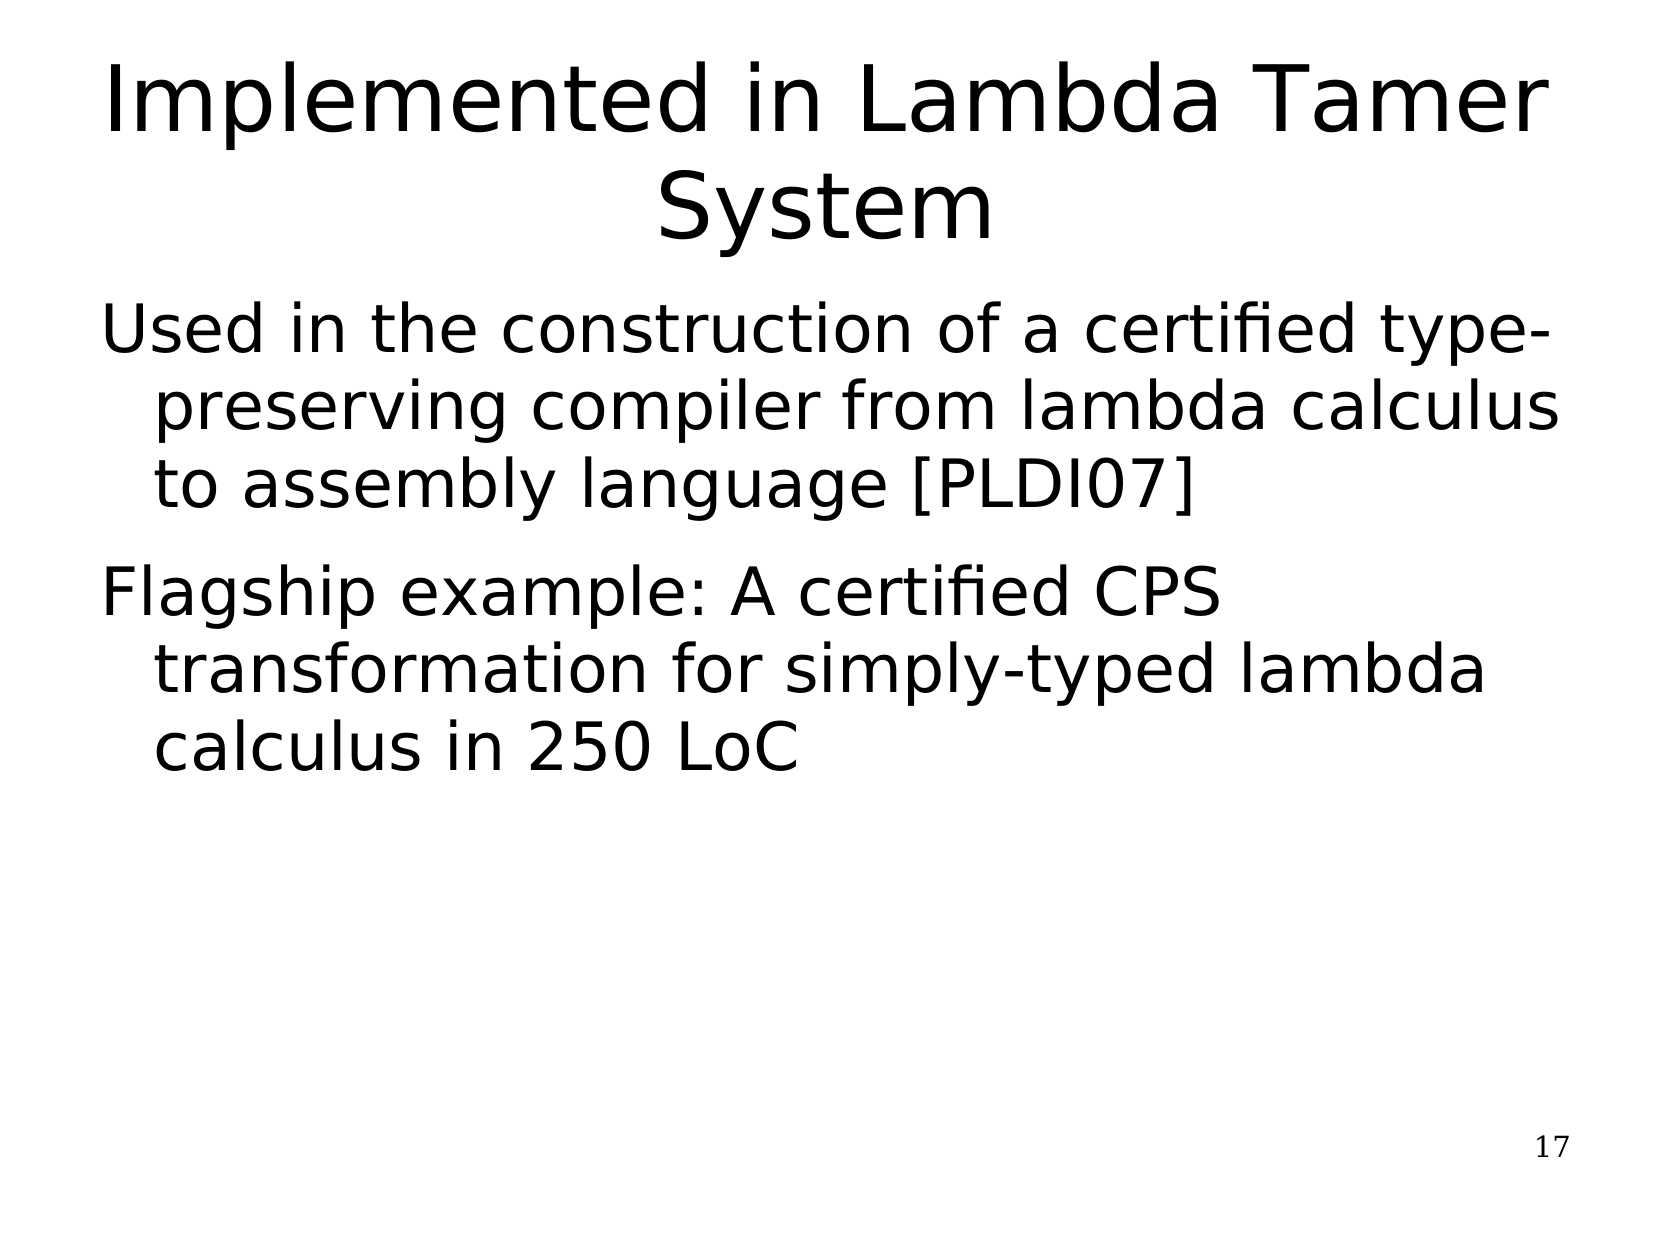

# Implemented in Lambda Tamer System
Used in the construction of a certified type-preserving compiler from lambda calculus to assembly language [PLDI07]
Flagship example: A certified CPS transformation for simply-typed lambda calculus in 250 LoC
17